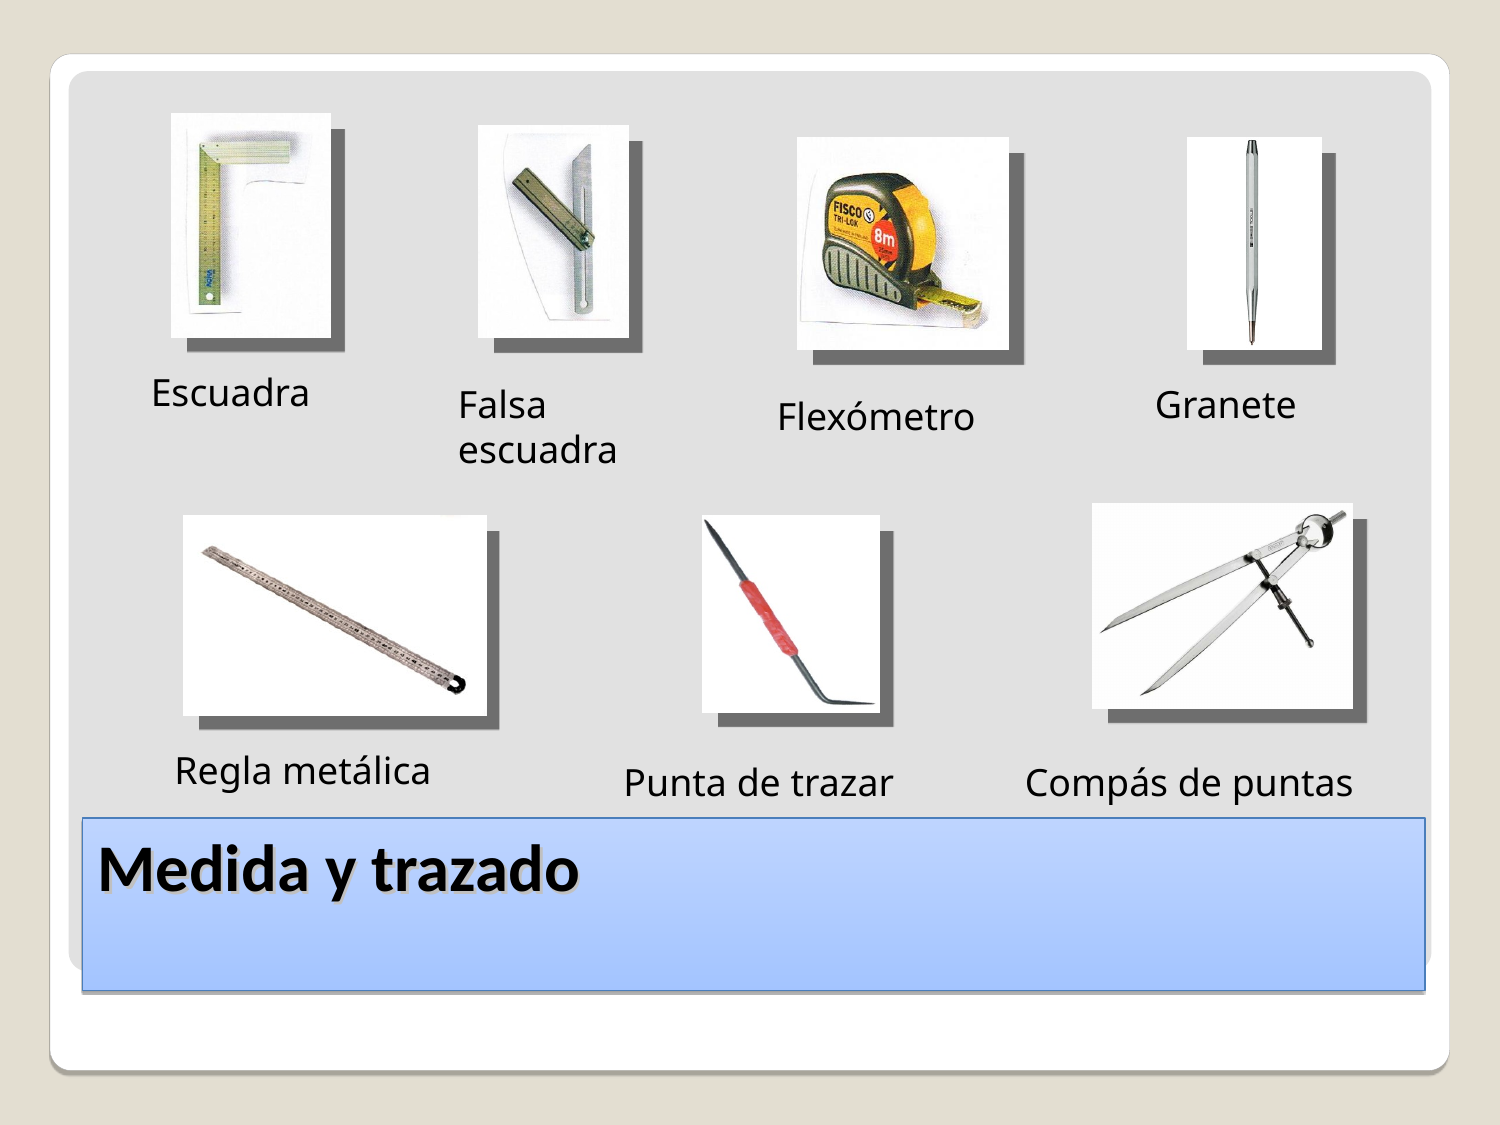

Escuadra
Falsa escuadra
Granete
Flexómetro
Regla metálica
Punta de trazar
Compás de puntas
# Medida y trazado